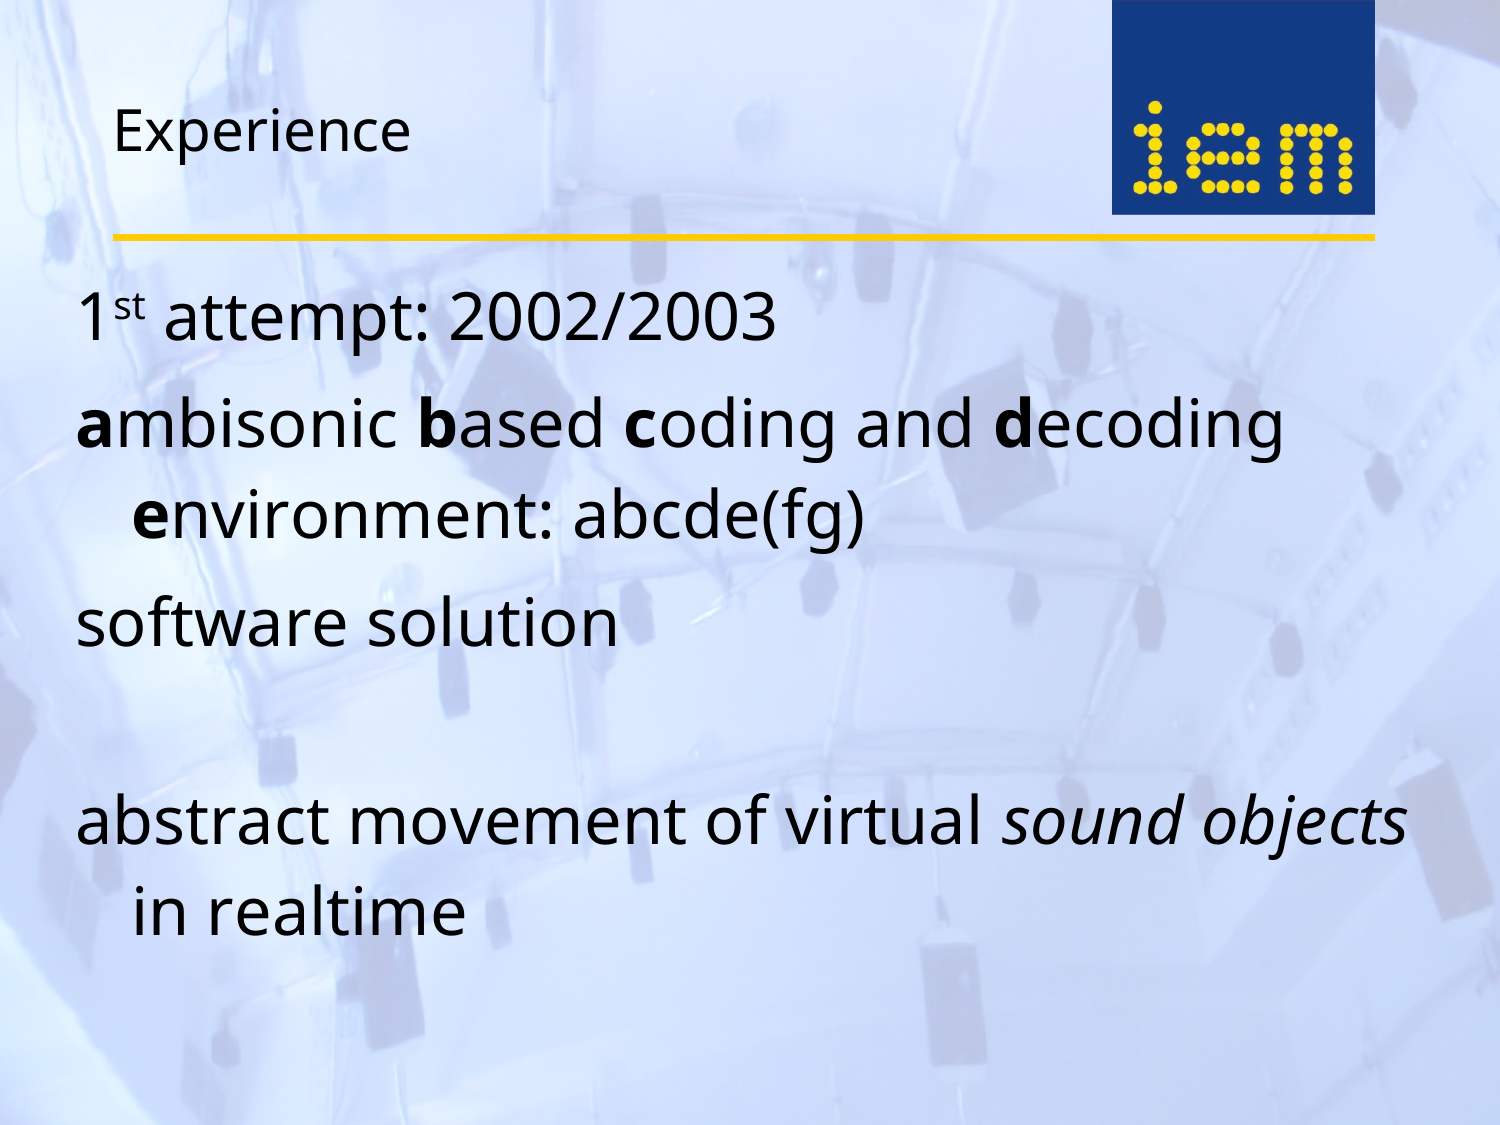

# Experience
1st attempt: 2002/2003
ambisonic based coding and decoding environment: abcde(fg)
software solution
abstract movement of virtual sound objects in realtime